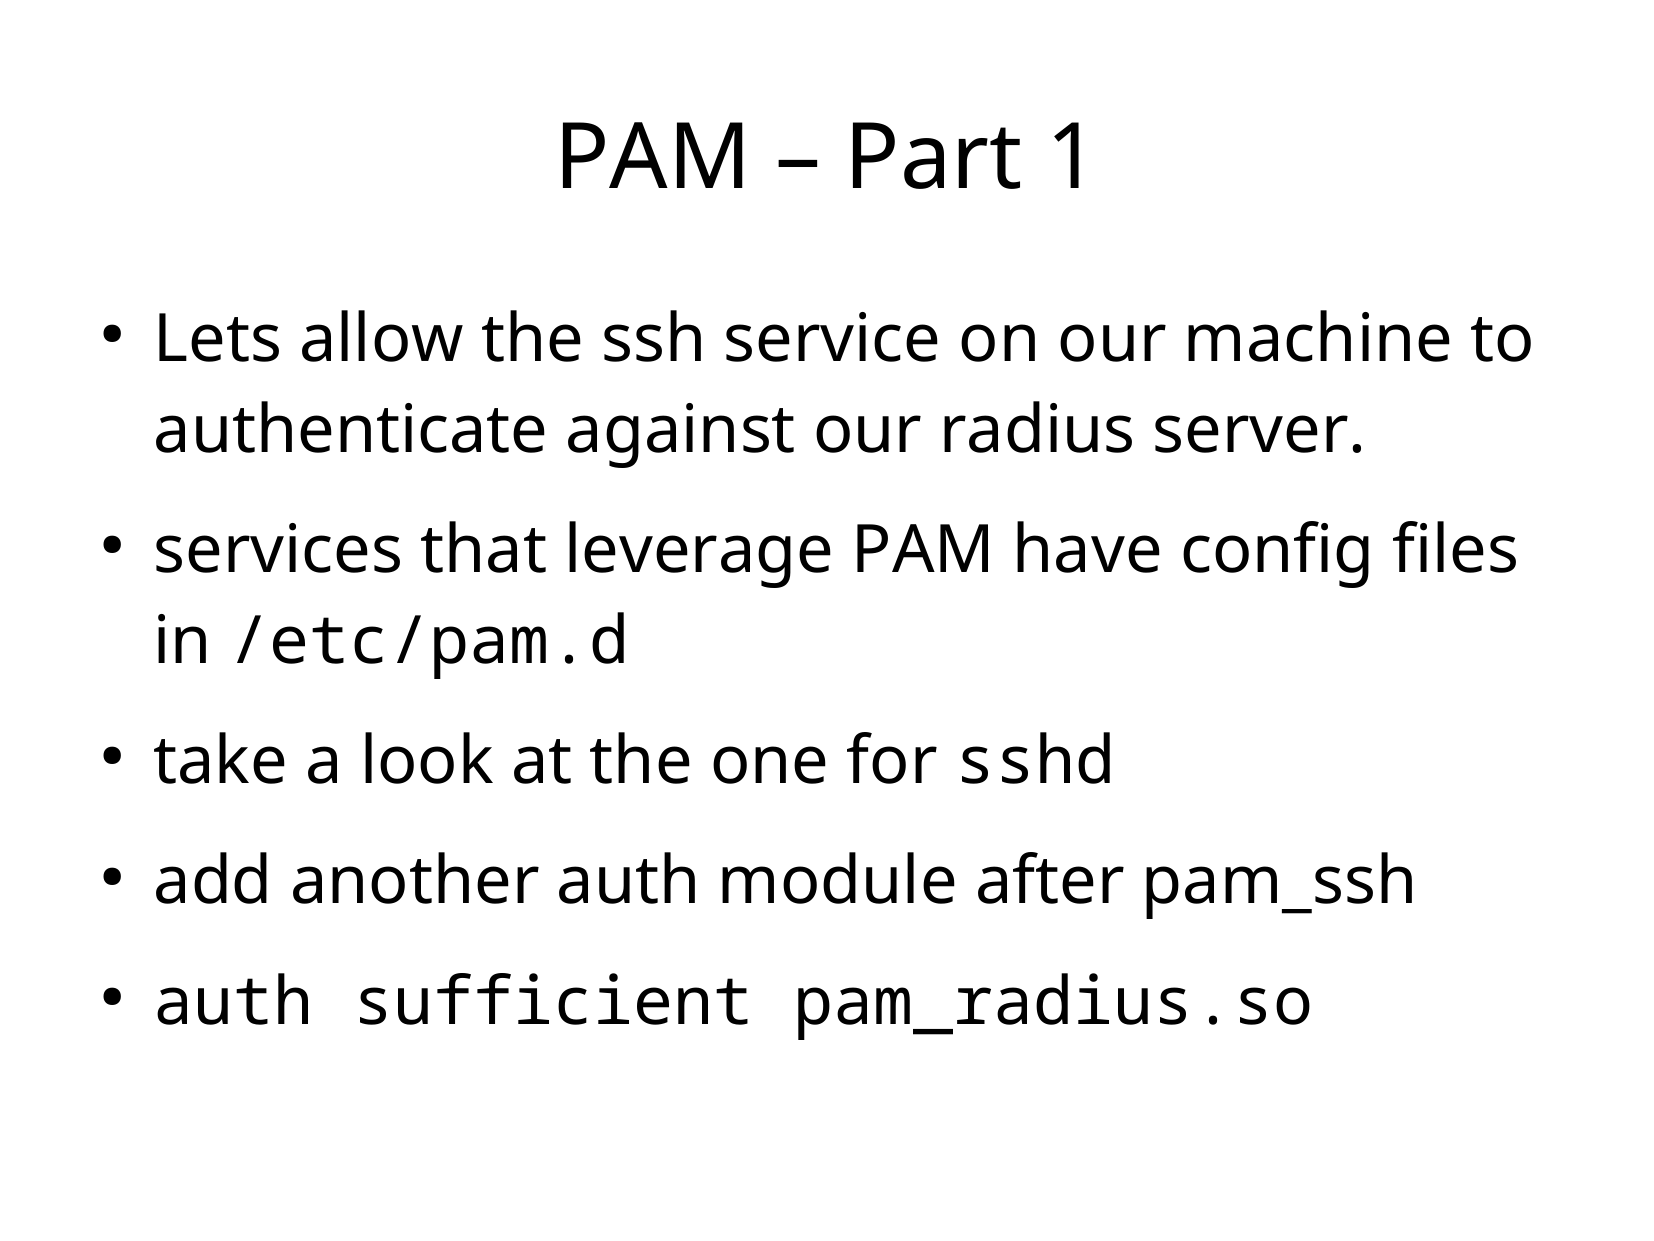

# PAM – Part 1
Lets allow the ssh service on our machine to authenticate against our radius server.
services that leverage PAM have config files in /etc/pam.d
take a look at the one for sshd
add another auth module after pam_ssh
auth sufficient pam_radius.so